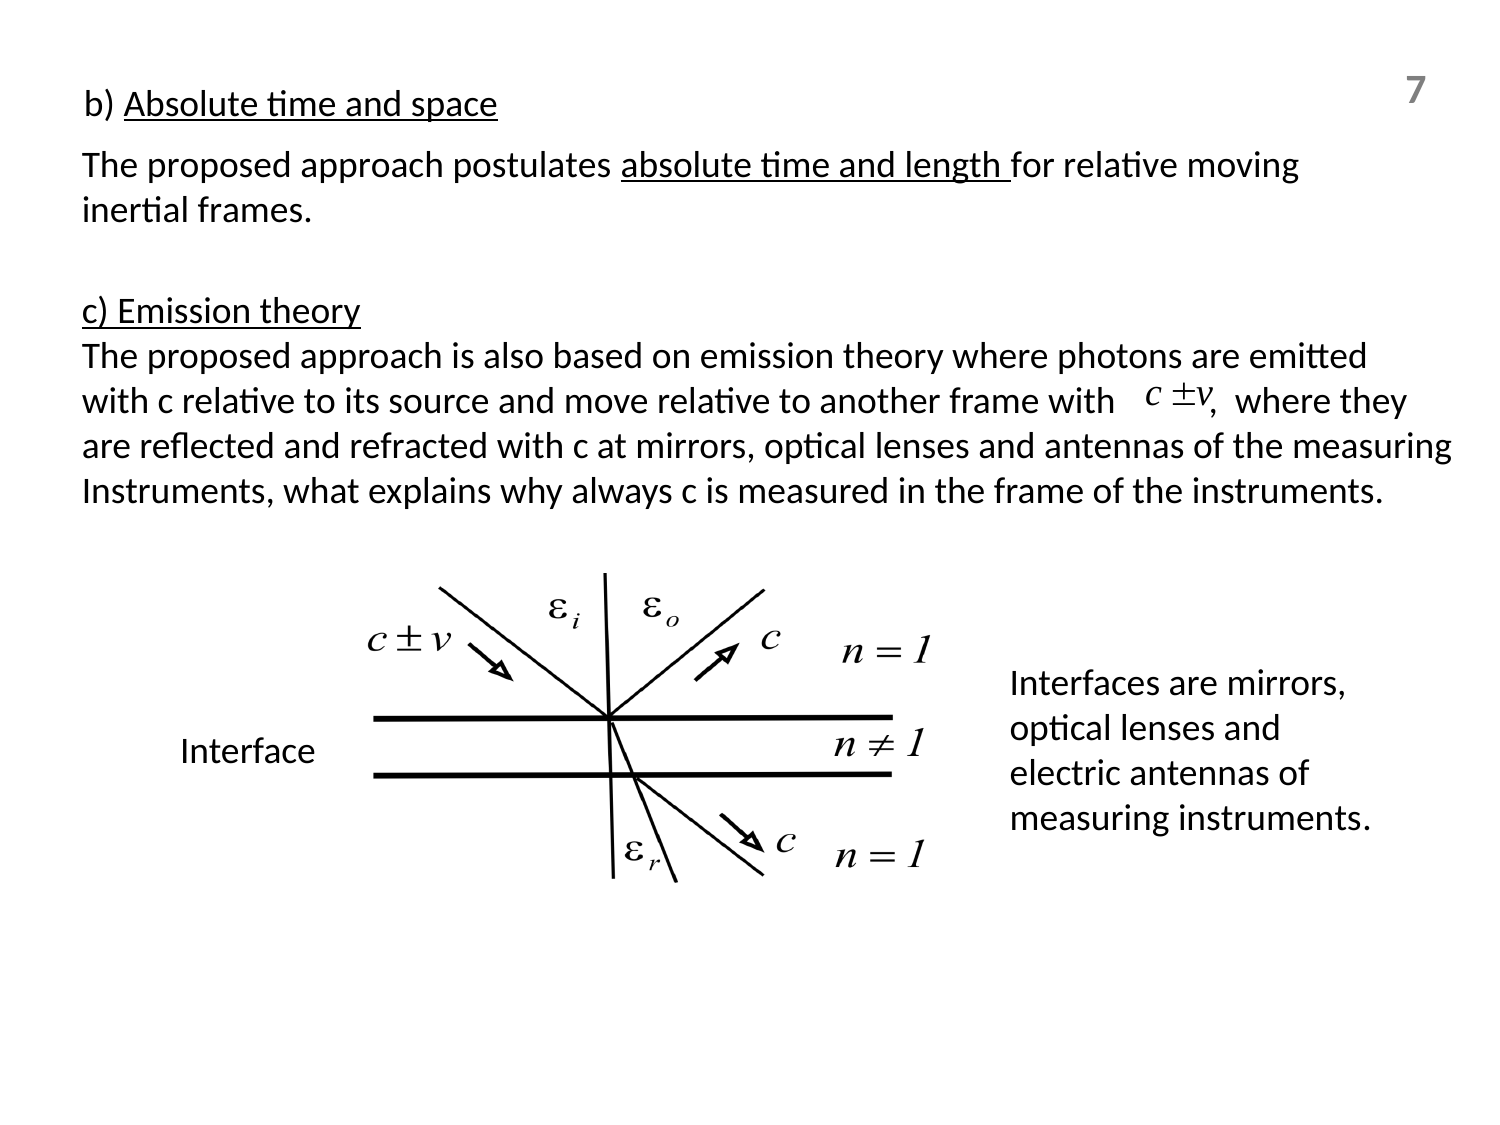

7
b) Absolute time and space
The proposed approach postulates absolute time and length for relative moving
inertial frames.
c) Emission theory
The proposed approach is also based on emission theory where photons are emitted
with c relative to its source and move relative to another frame with , where they
are reflected and refracted with c at mirrors, optical lenses and antennas of the measuring
Instruments, what explains why always c is measured in the frame of the instruments.
Interfaces are mirrors,
optical lenses and
electric antennas of
measuring instruments.
Interface